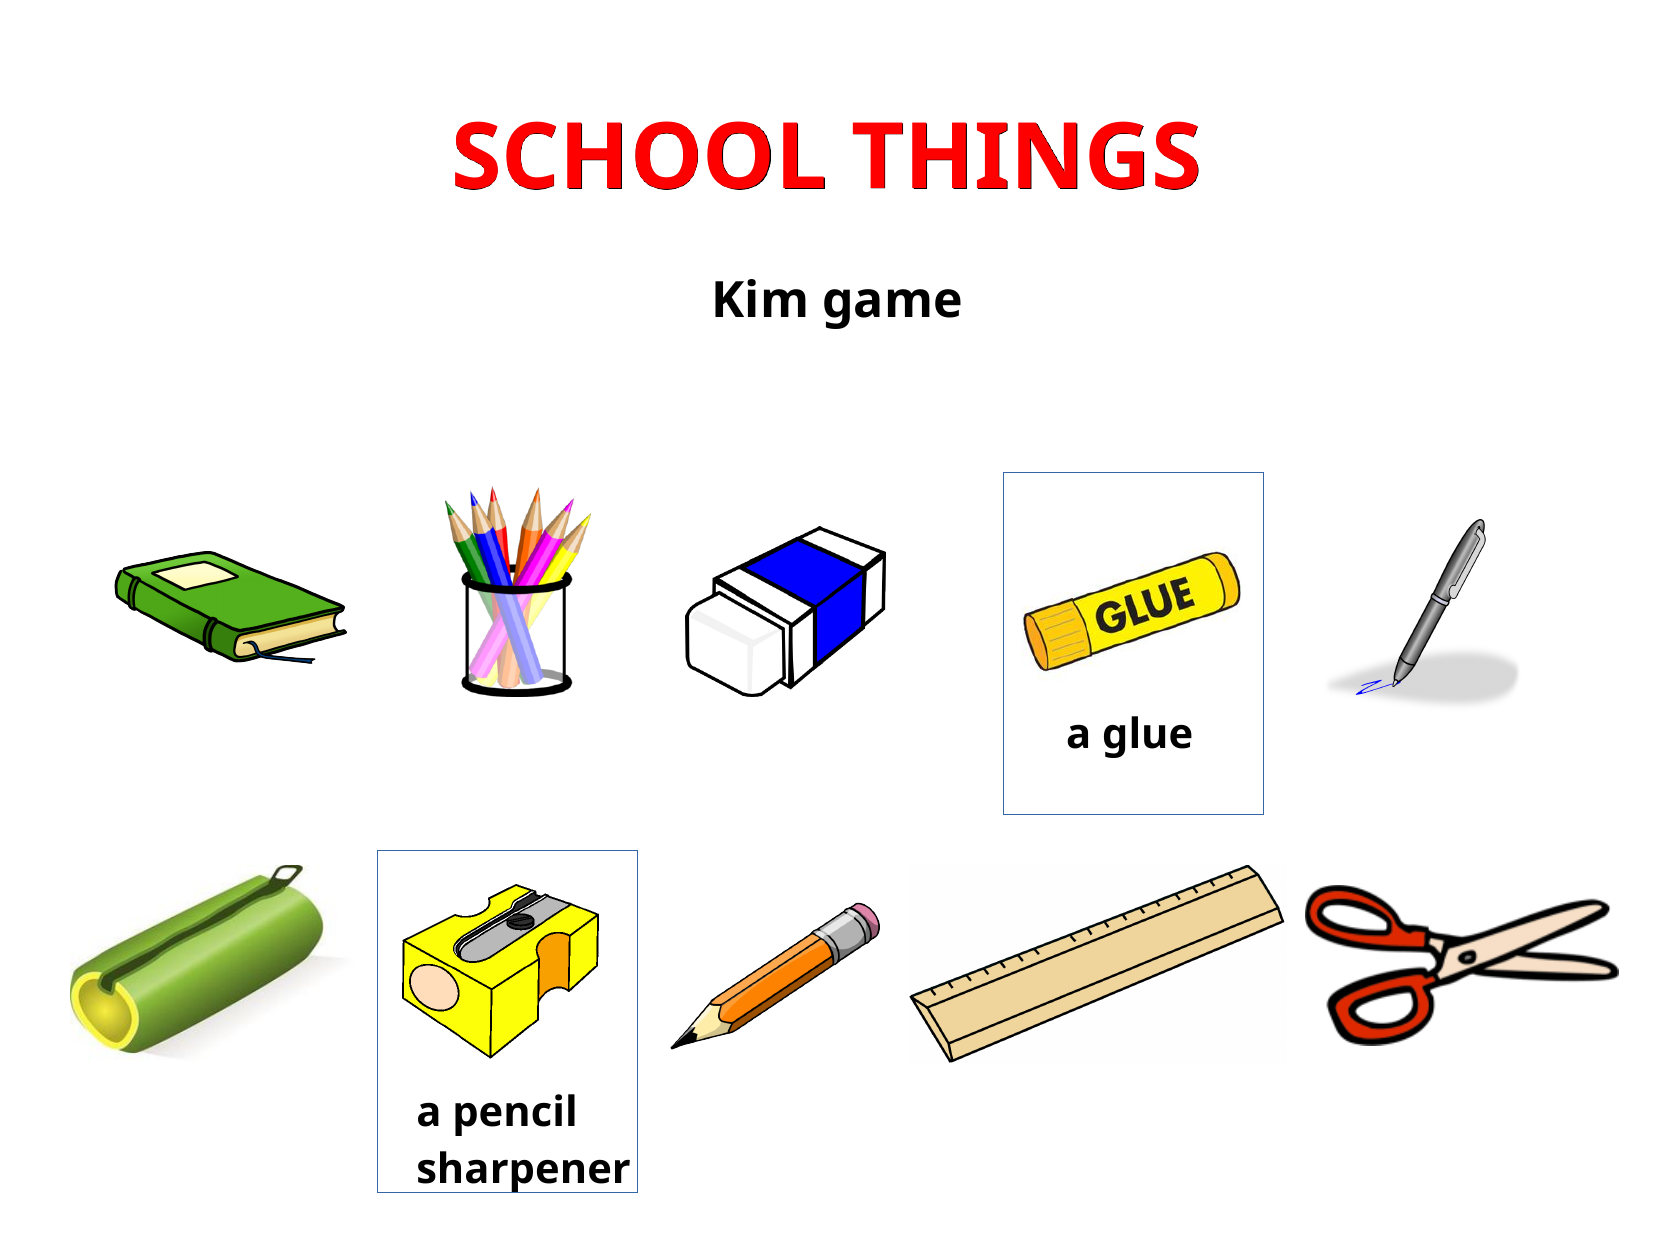

# SCHOOL THINGS
Kim game
a glue
a pencil sharpener